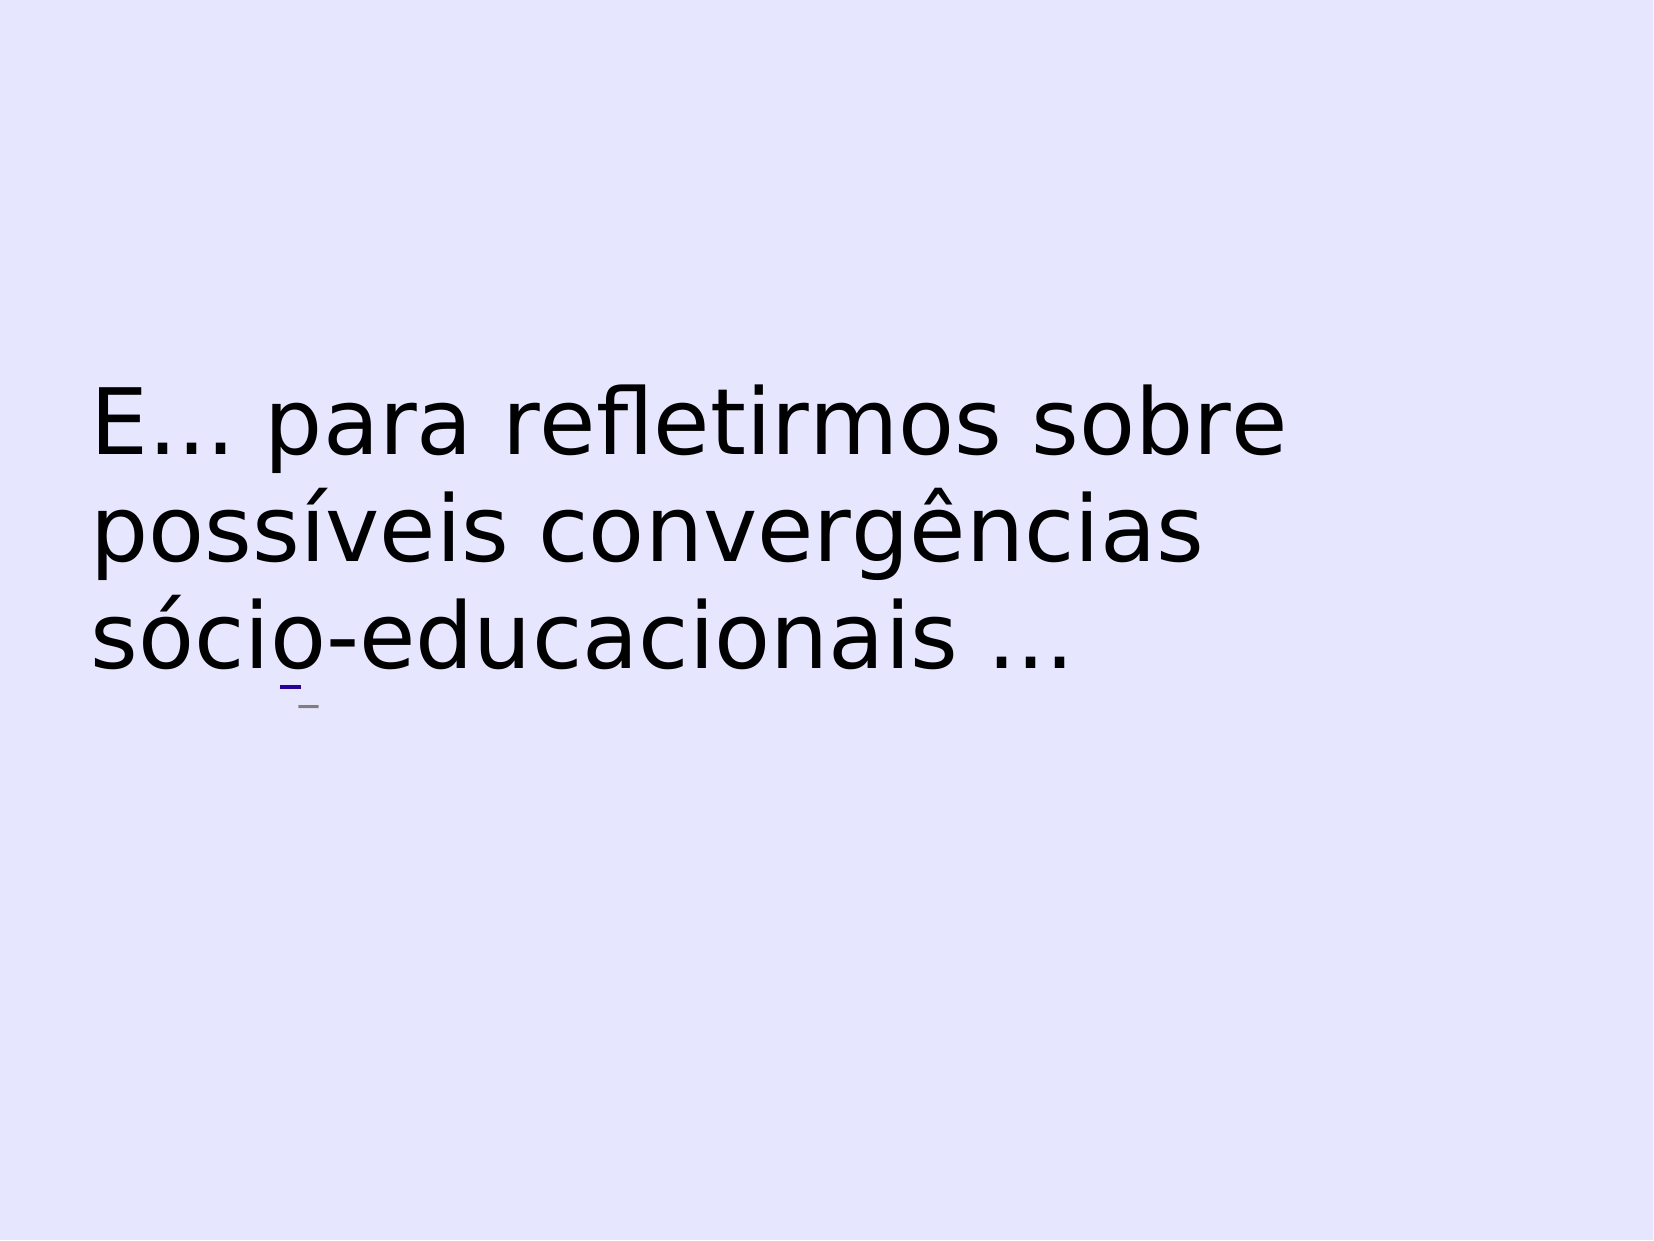

E... para refletirmos sobre
possíveis convergências
sócio-educacionais ...